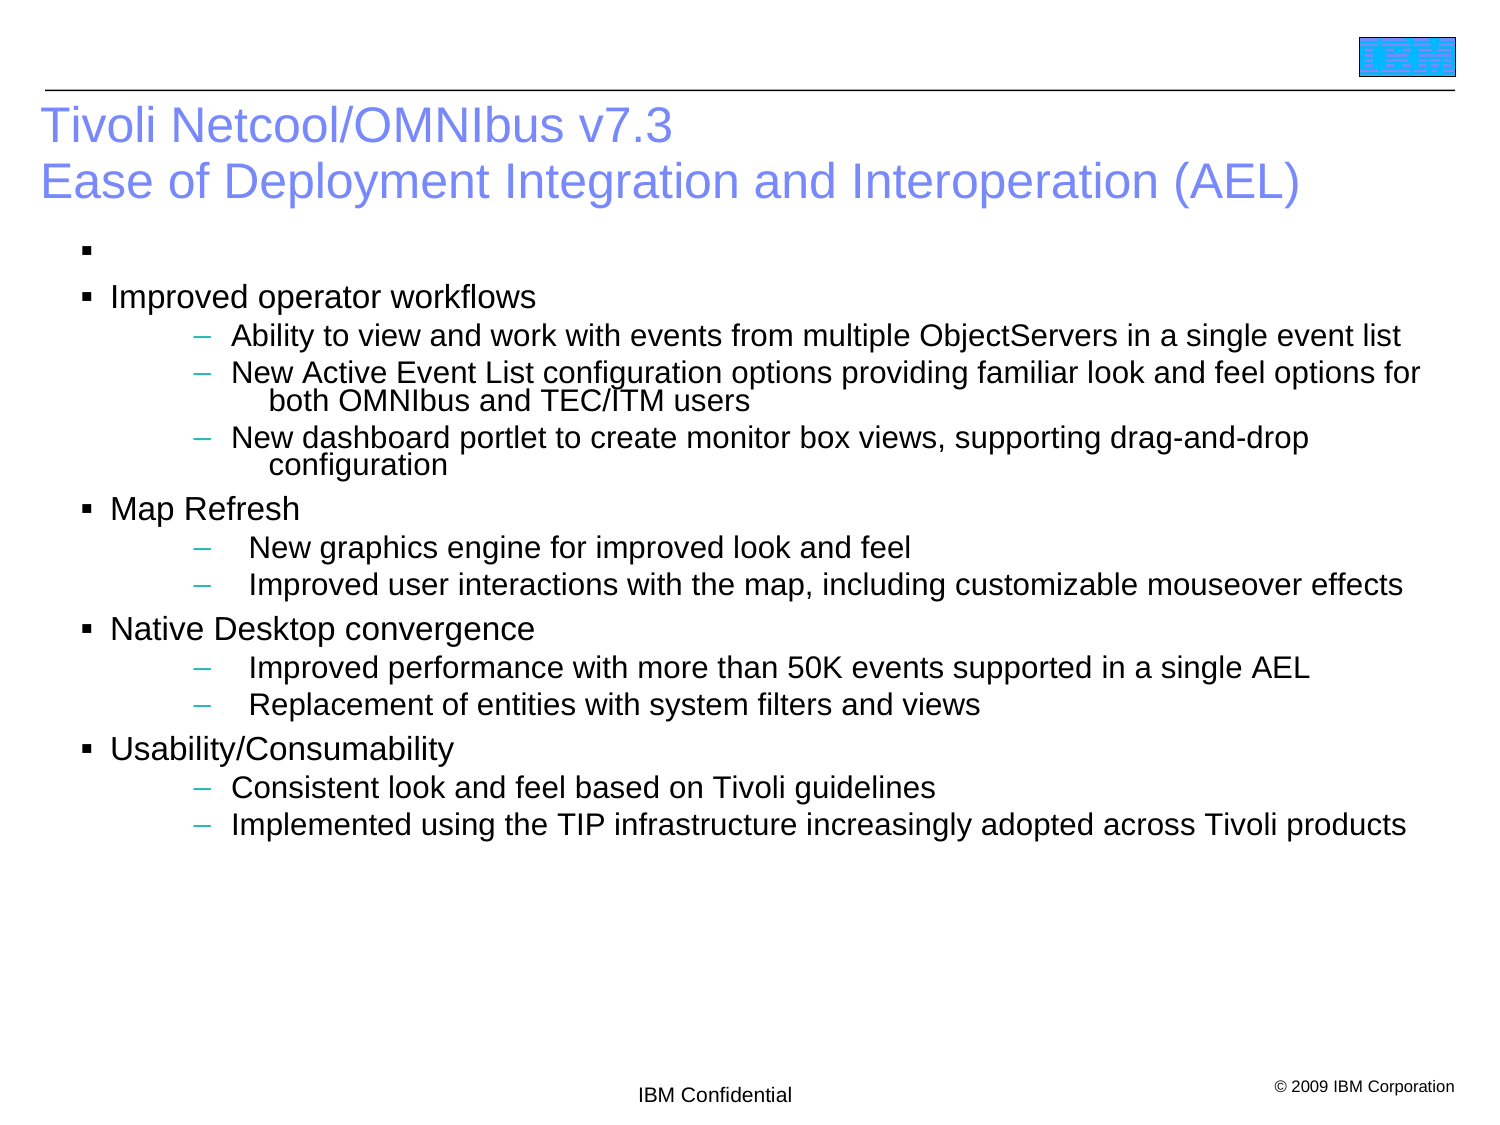

# Tivoli Netcool/OMNIbus v7.3 Ease of Deployment Integration and Interoperation (AEL)
Improved operator workflows
Ability to view and work with events from multiple ObjectServers in a single event list
New Active Event List configuration options providing familiar look and feel options for both OMNIbus and TEC/ITM users
New dashboard portlet to create monitor box views, supporting drag-and-drop configuration
Map Refresh
 New graphics engine for improved look and feel
 Improved user interactions with the map, including customizable mouseover effects
Native Desktop convergence
 Improved performance with more than 50K events supported in a single AEL
 Replacement of entities with system filters and views
Usability/Consumability
Consistent look and feel based on Tivoli guidelines
Implemented using the TIP infrastructure increasingly adopted across Tivoli products